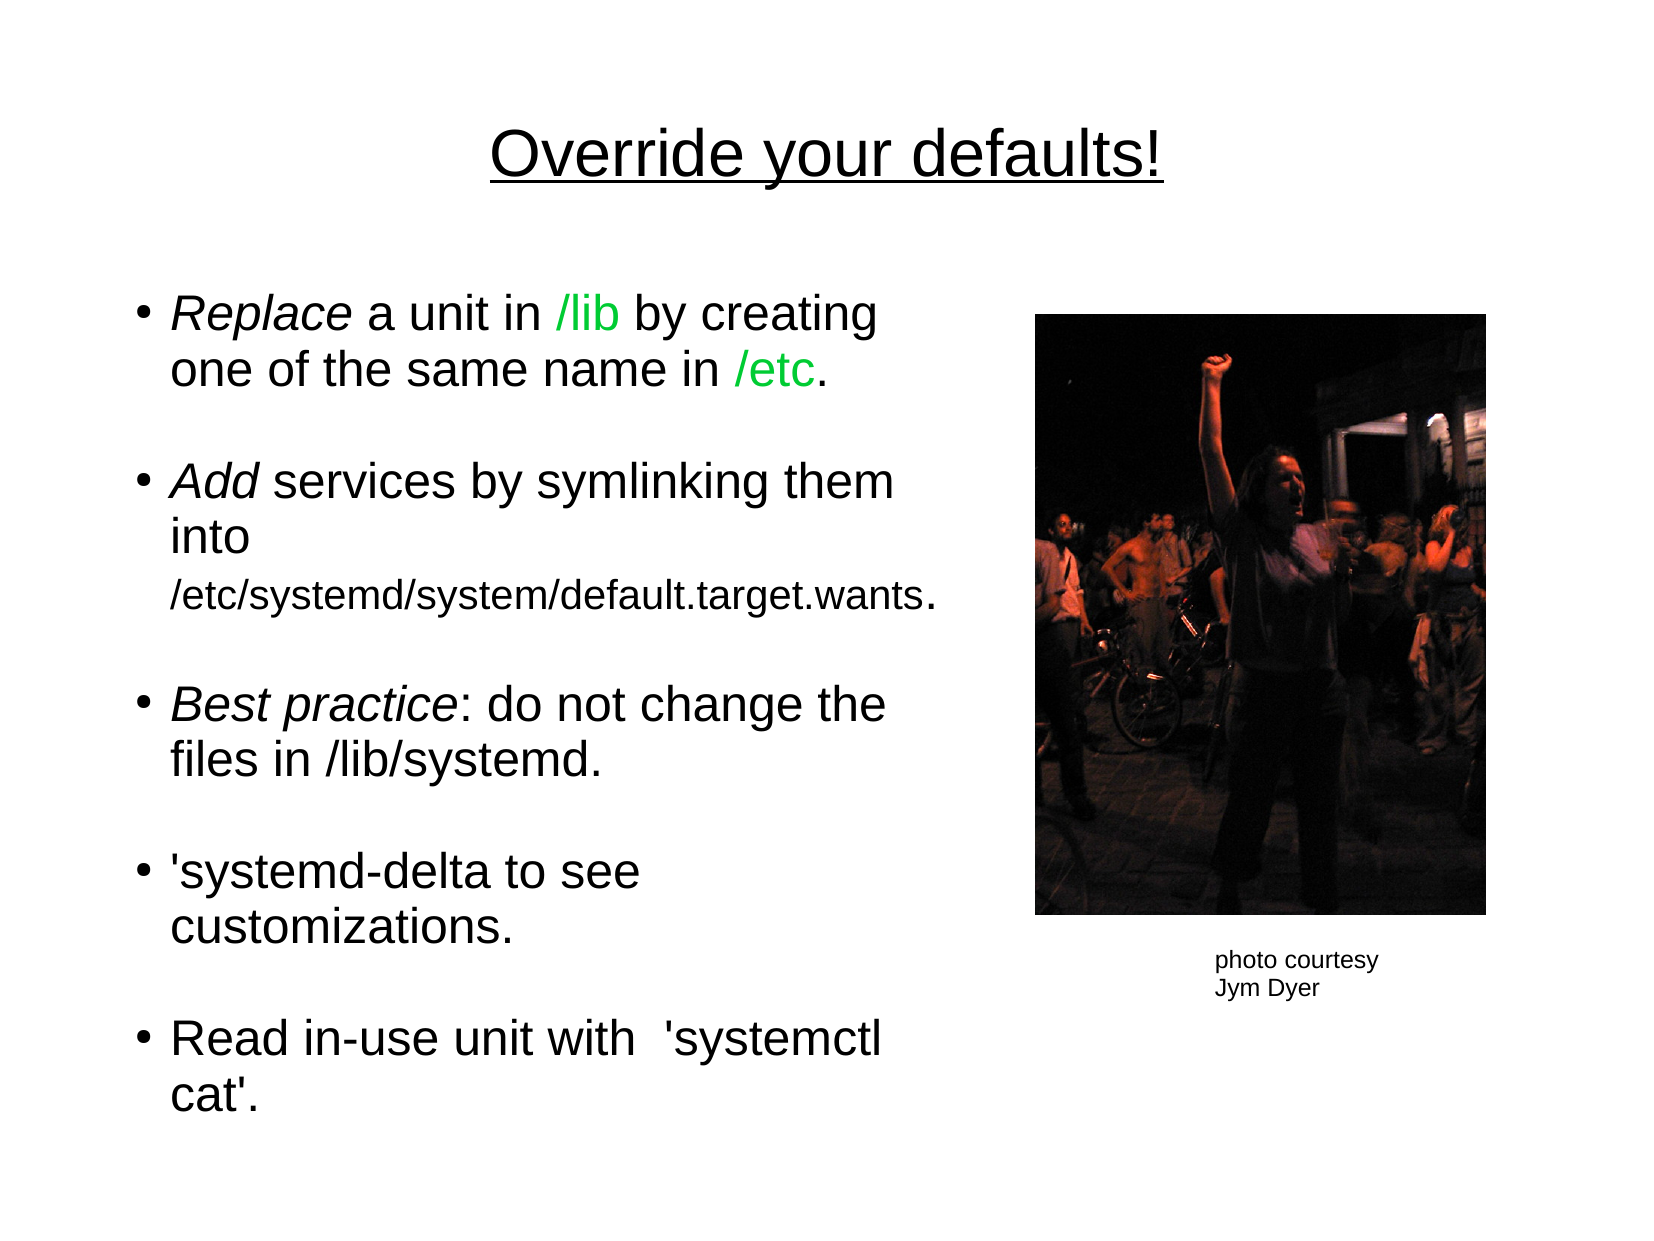

# Override your defaults!
Replace a unit in /lib by creating one of the same name in /etc.
Add services by symlinking them into /etc/systemd/system/default.target.wants.
Best practice: do not change the files in /lib/systemd.
'systemd-delta to see customizations.
Read in-use unit with 'systemctl cat'.
photo courtesy
Jym Dyer